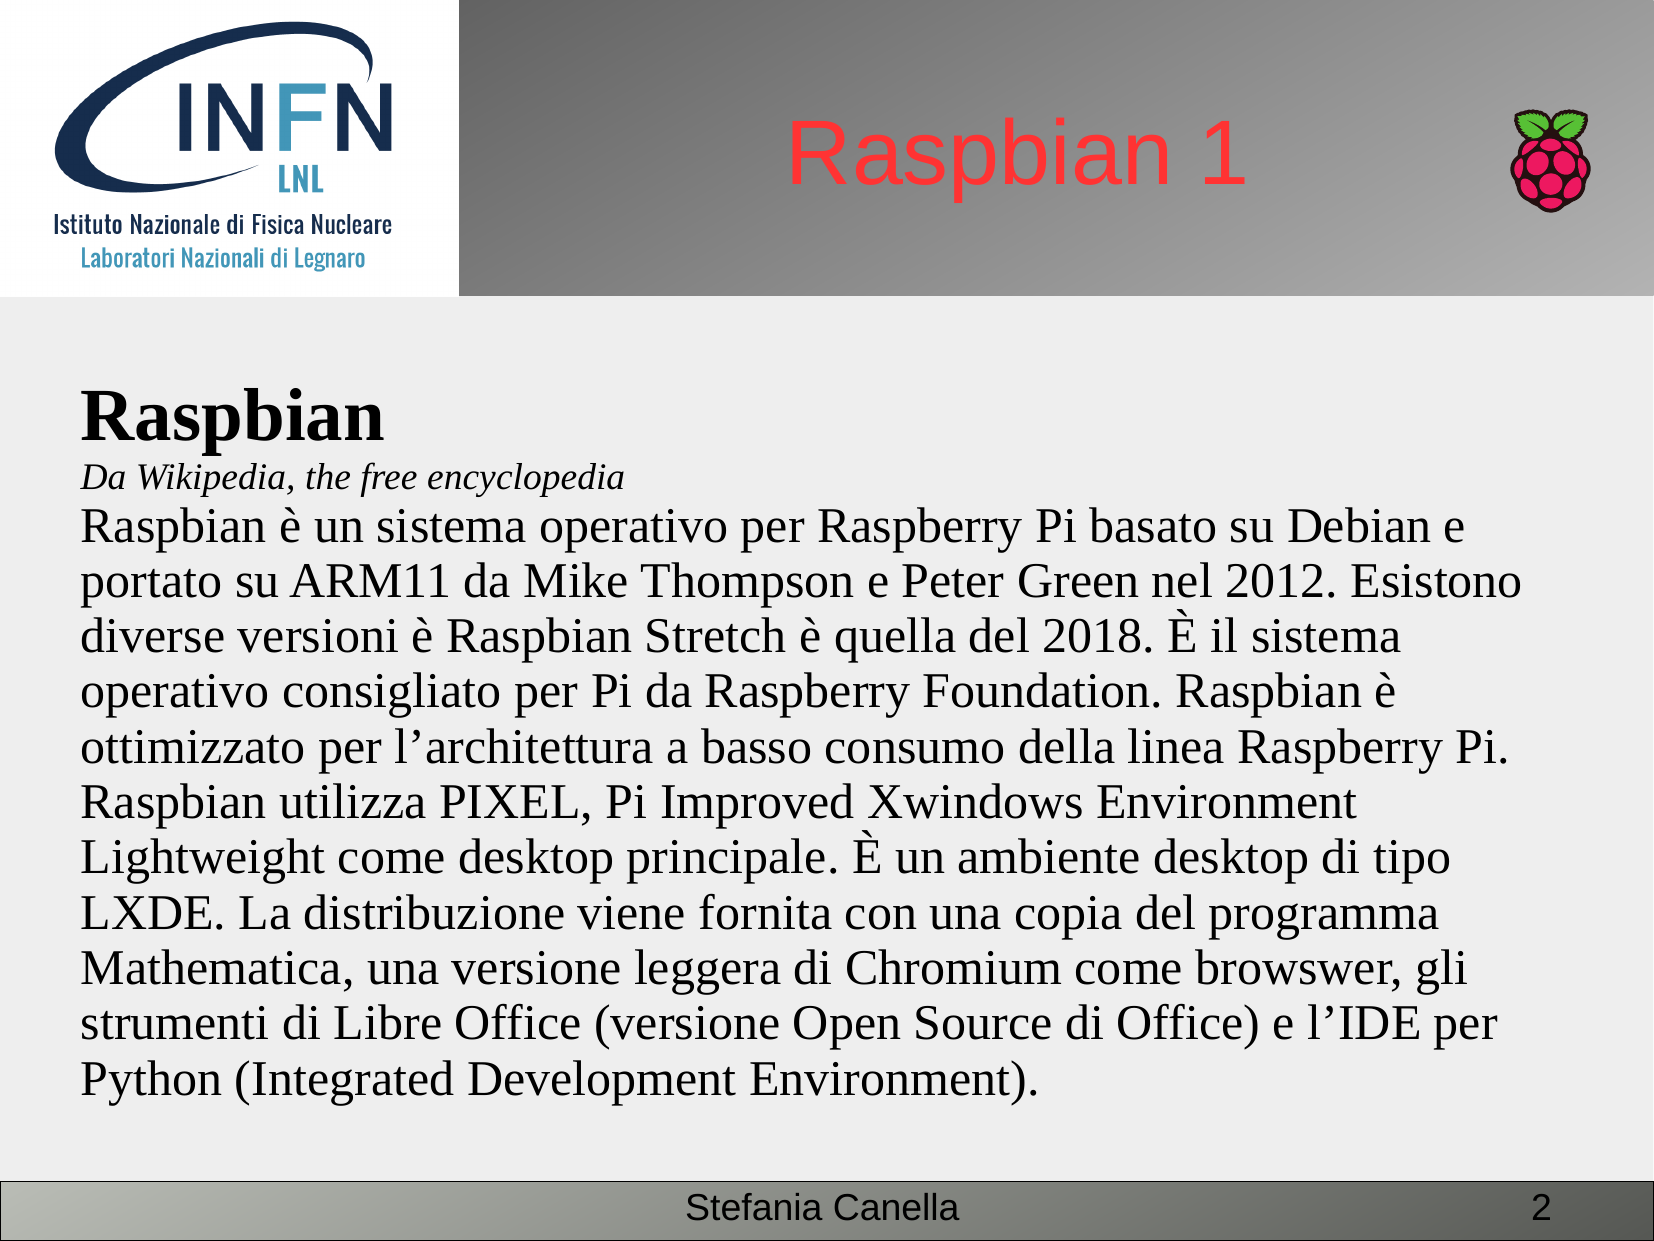

# Raspbian 1
Raspbian
Da Wikipedia, the free encyclopedia
Raspbian è un sistema operativo per Raspberry Pi basato su Debian e portato su ARM11 da Mike Thompson e Peter Green nel 2012. Esistono diverse versioni è Raspbian Stretch è quella del 2018. È il sistema operativo consigliato per Pi da Raspberry Foundation. Raspbian è ottimizzato per l’architettura a basso consumo della linea Raspberry Pi.
Raspbian utilizza PIXEL, Pi Improved Xwindows Environment Lightweight come desktop principale. È un ambiente desktop di tipo LXDE. La distribuzione viene fornita con una copia del programma Mathematica, una versione leggera di Chromium come browswer, gli strumenti di Libre Office (versione Open Source di Office) e l’IDE per Python (Integrated Development Environment).
Stefania Canella